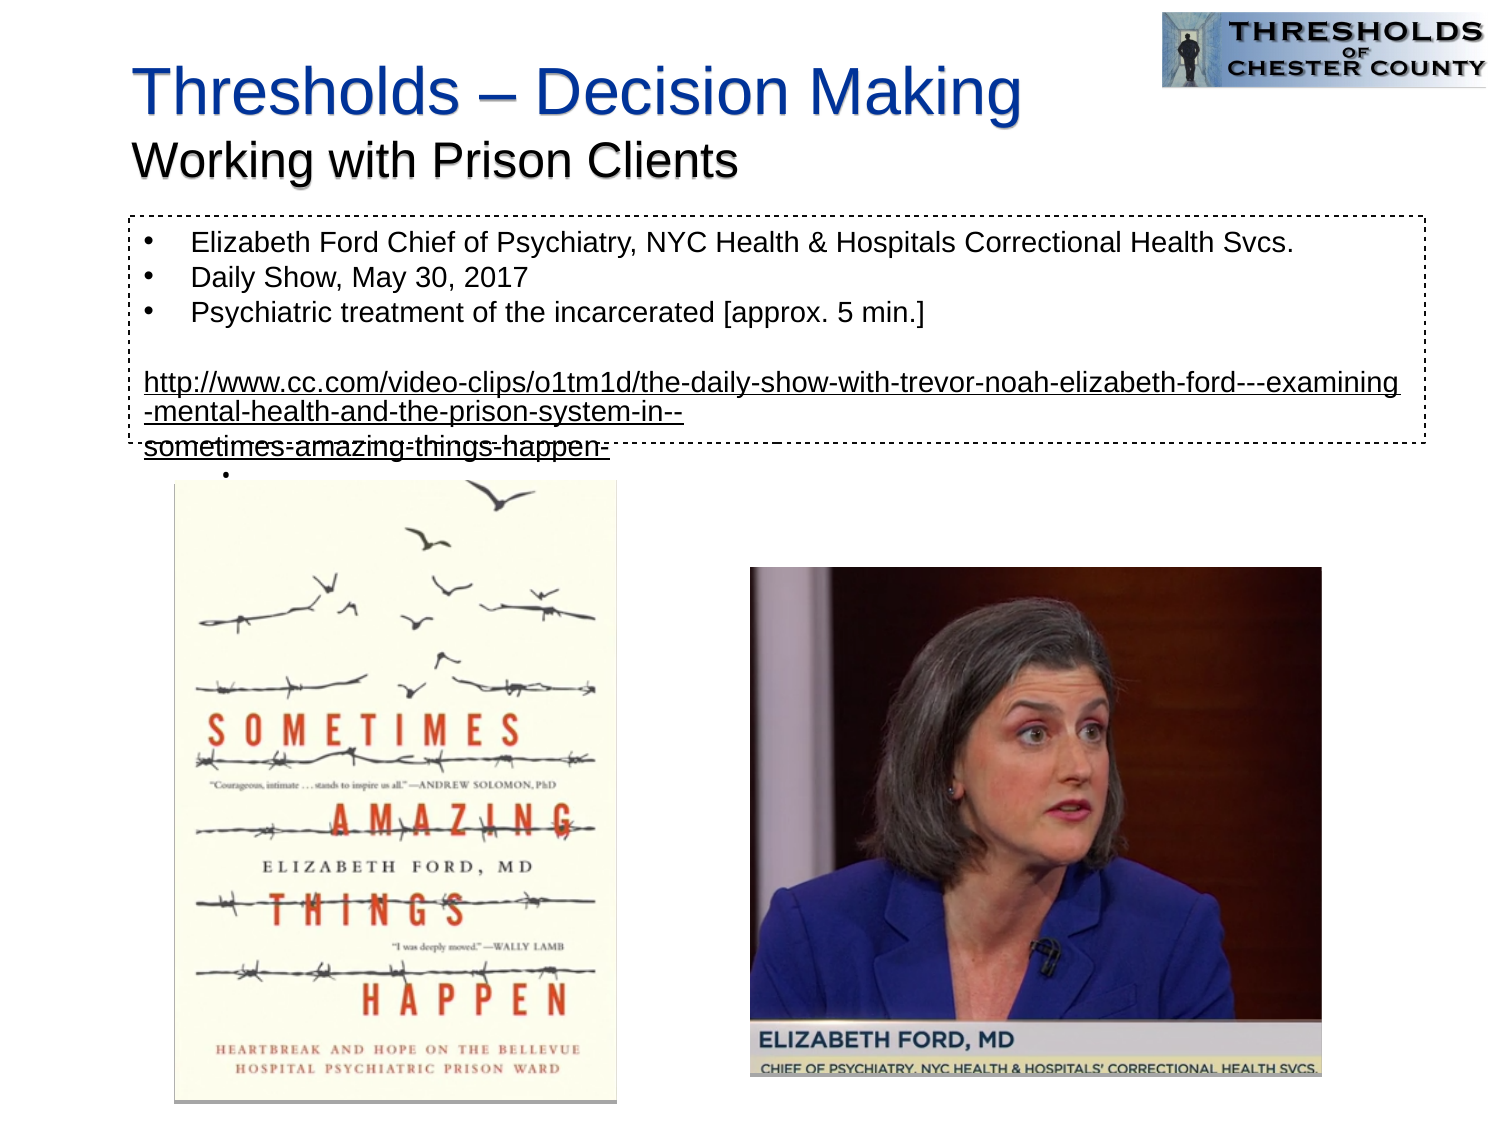

# Thresholds – Decision Making Working with Prison Clients
Elizabeth Ford Chief of Psychiatry, NYC Health & Hospitals Correctional Health Svcs.
Daily Show, May 30, 2017
Psychiatric treatment of the incarcerated [approx. 5 min.]
http://www.cc.com/video-clips/o1tm1d/the-daily-show-with-trevor-noah-elizabeth-ford---examining-mental-health-and-the-prison-system-in--sometimes-amazing-things-happen-
20